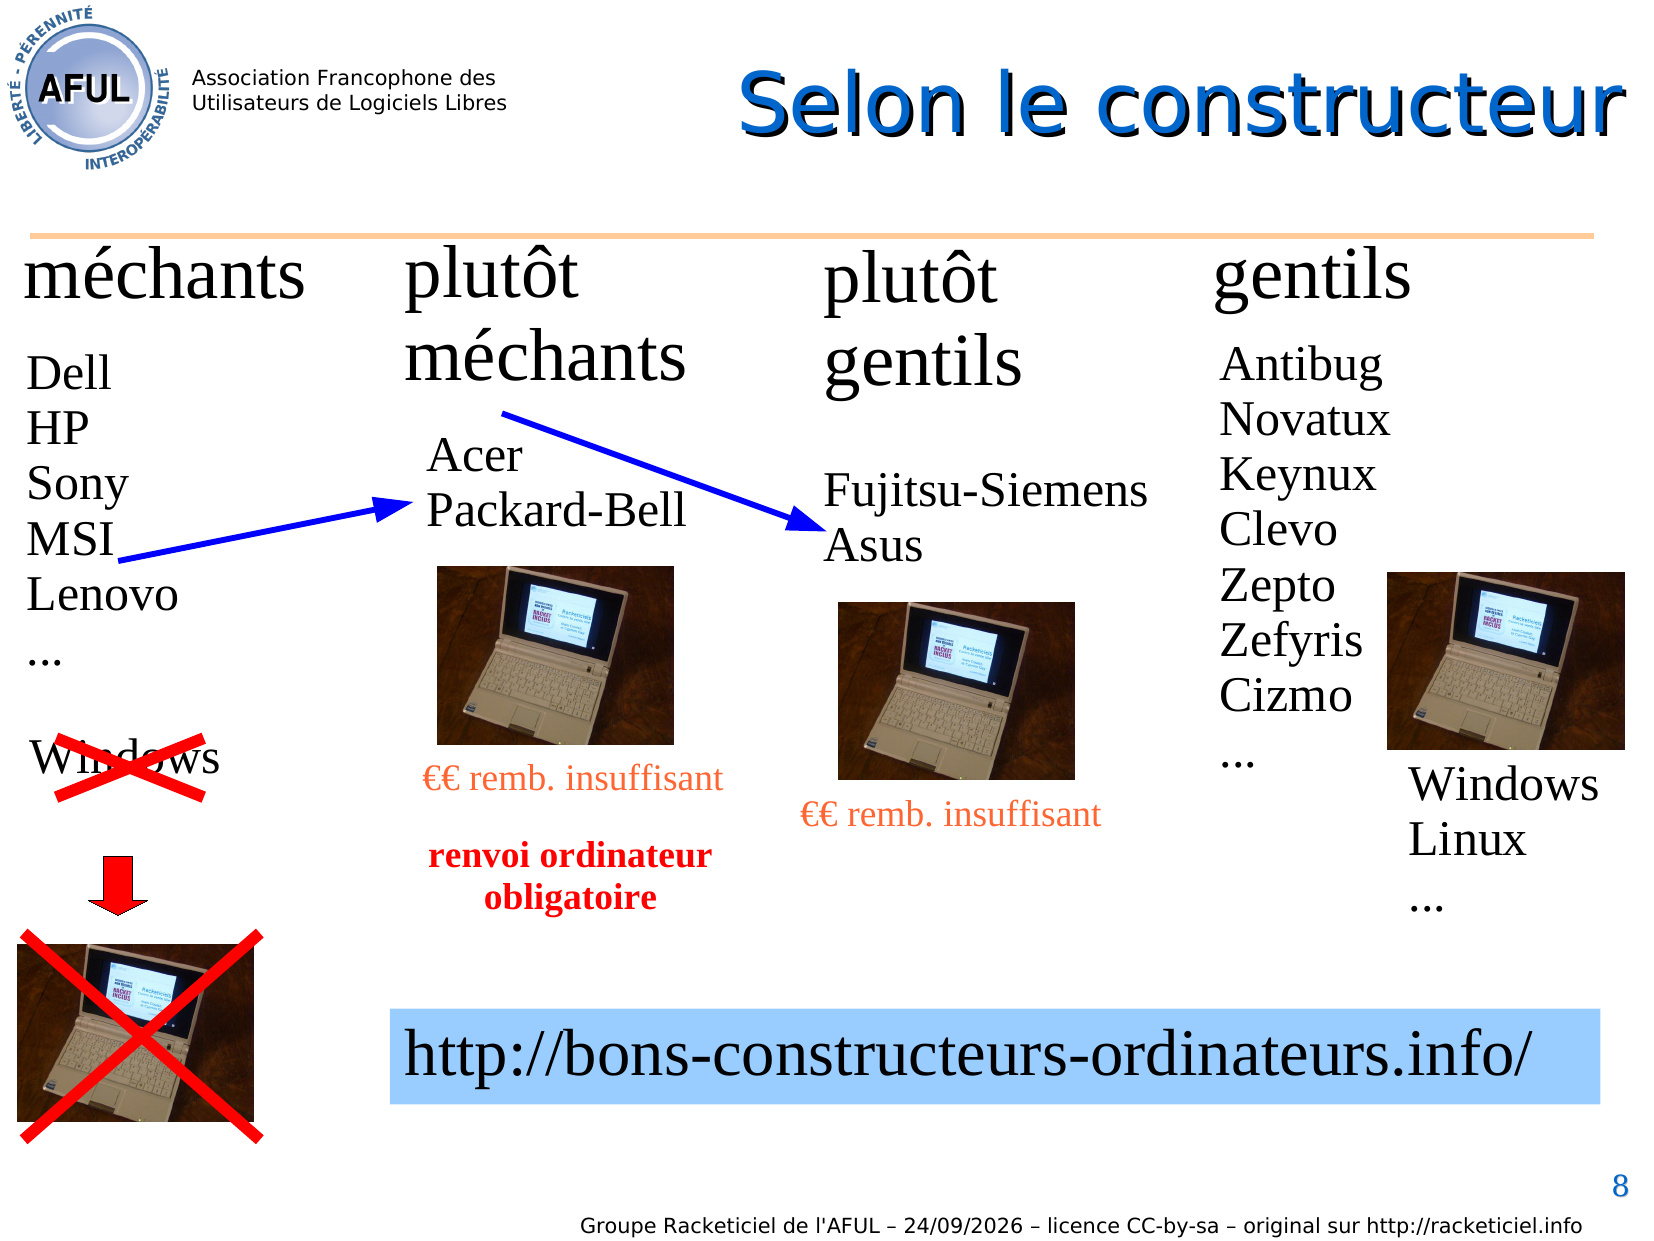

# Selon le constructeur
plutôt
méchants
méchants
gentils
plutôt
gentils
Antibug
Novatux
Keynux
Clevo
Zepto
Zefyris
Cizmo
...
Dell
HP
Sony
MSI
Lenovo
...
Acer
Packard-Bell
Fujitsu-Siemens
Asus
Windows
Windows
Linux
...
€€ remb. insuffisant
€€ remb. insuffisant
renvoi ordinateur
obligatoire
http://bons-constructeurs-ordinateurs.info/
8